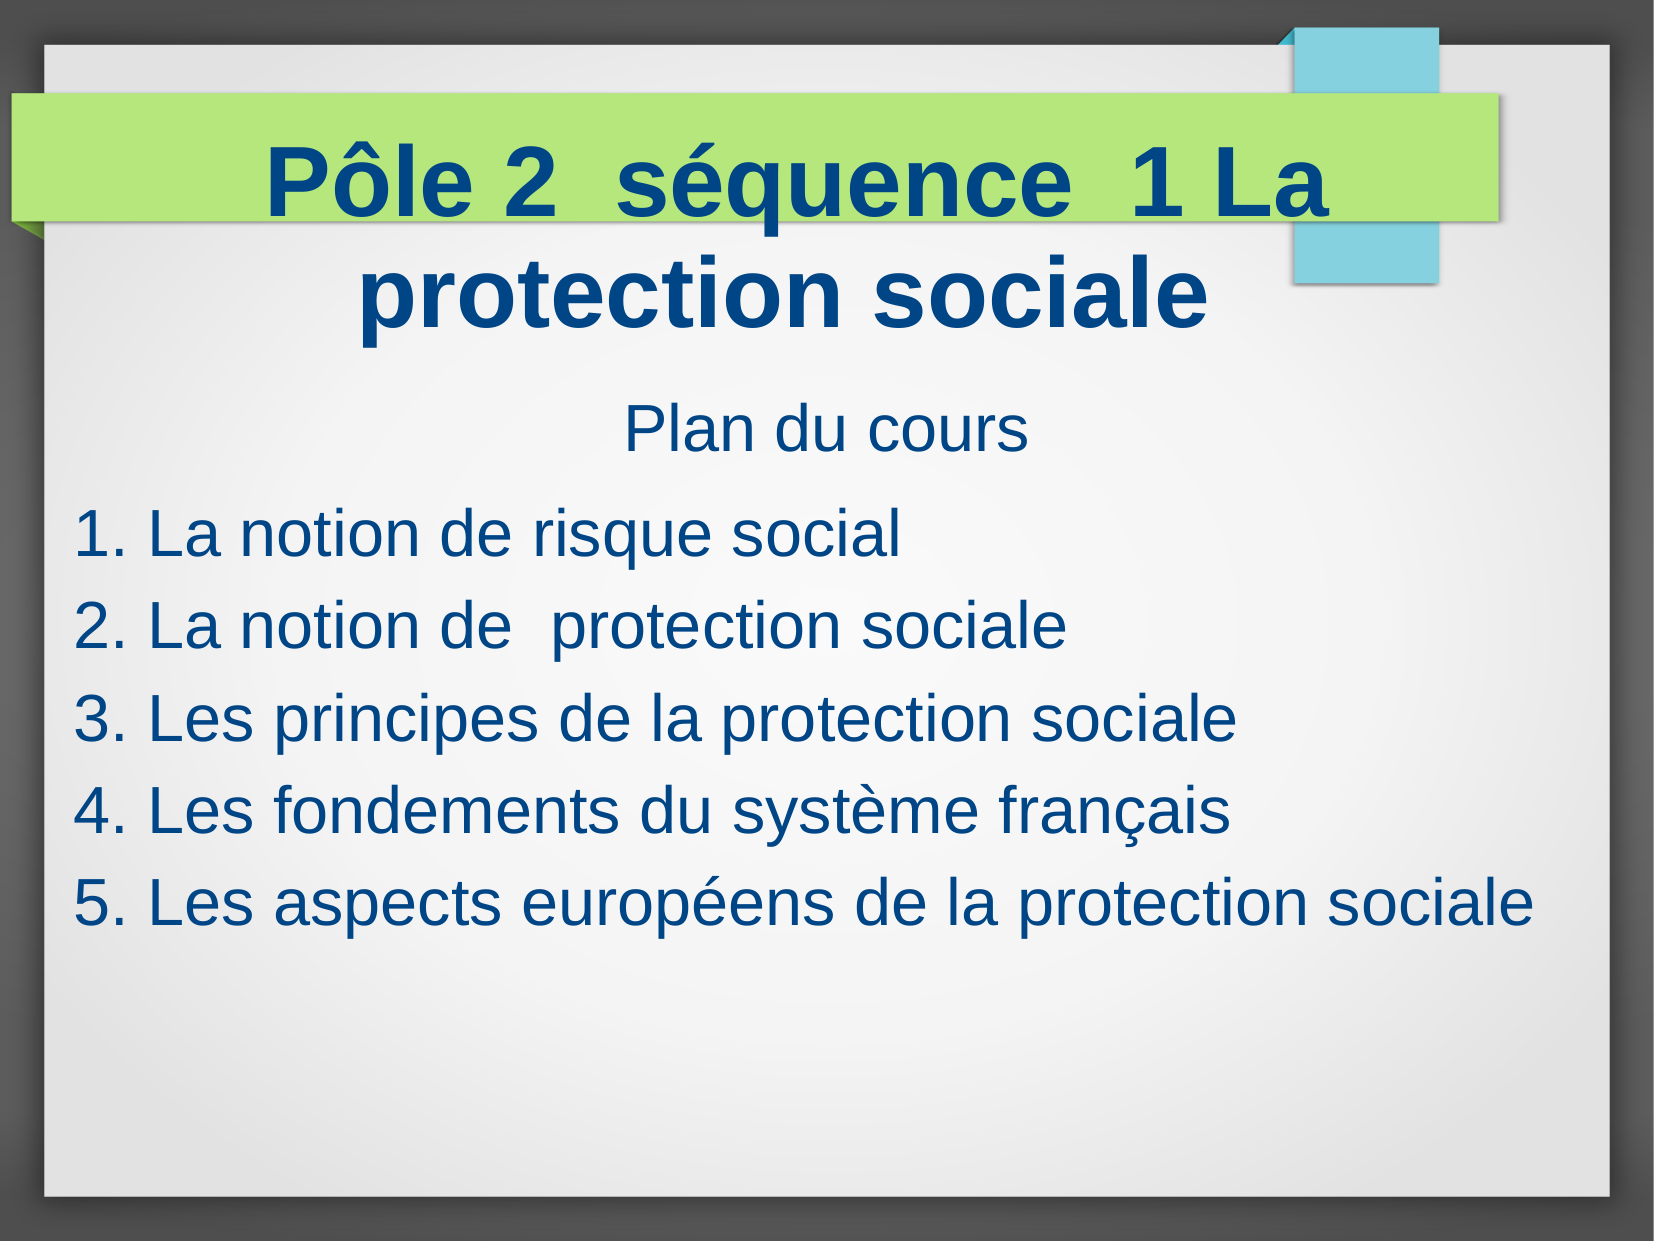

Pôle 2 séquence 1 La protection sociale
Plan du cours
1. La notion de risque social
2. La notion de protection sociale
3. Les principes de la protection sociale
4. Les fondements du système français
5. Les aspects européens de la protection sociale